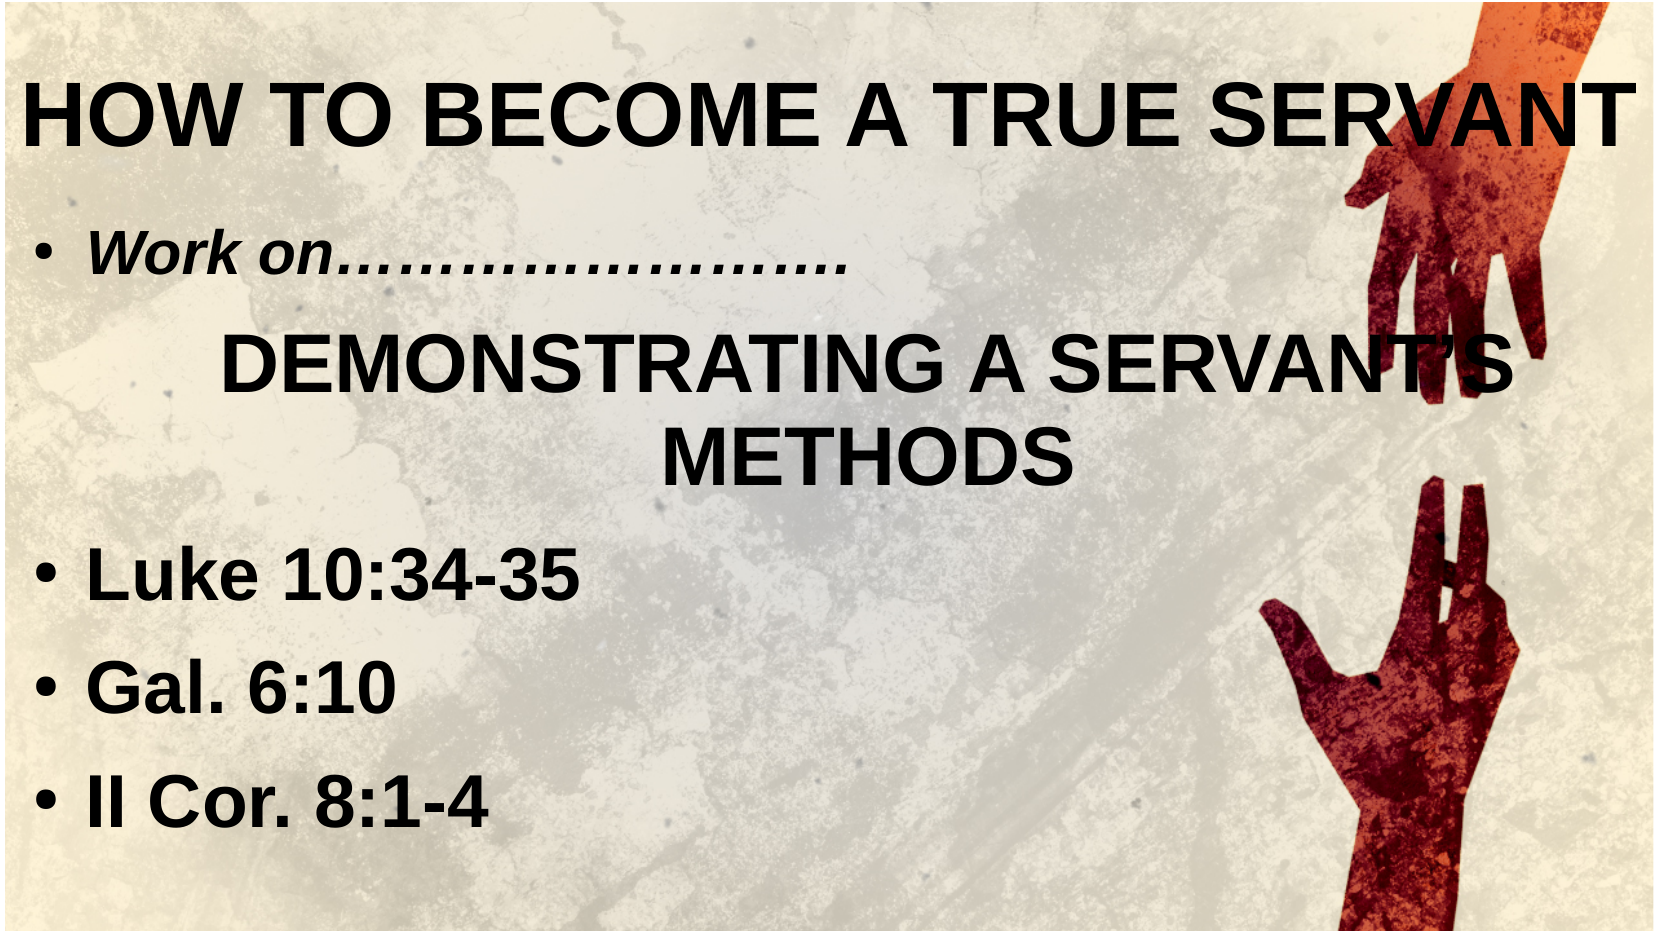

# HOW TO BECOME A TRUE SERVANT
Work on…………………….
DEMONSTRATING A SERVANT’S METHODS
Luke 10:34-35
Gal. 6:10
II Cor. 8:1-4